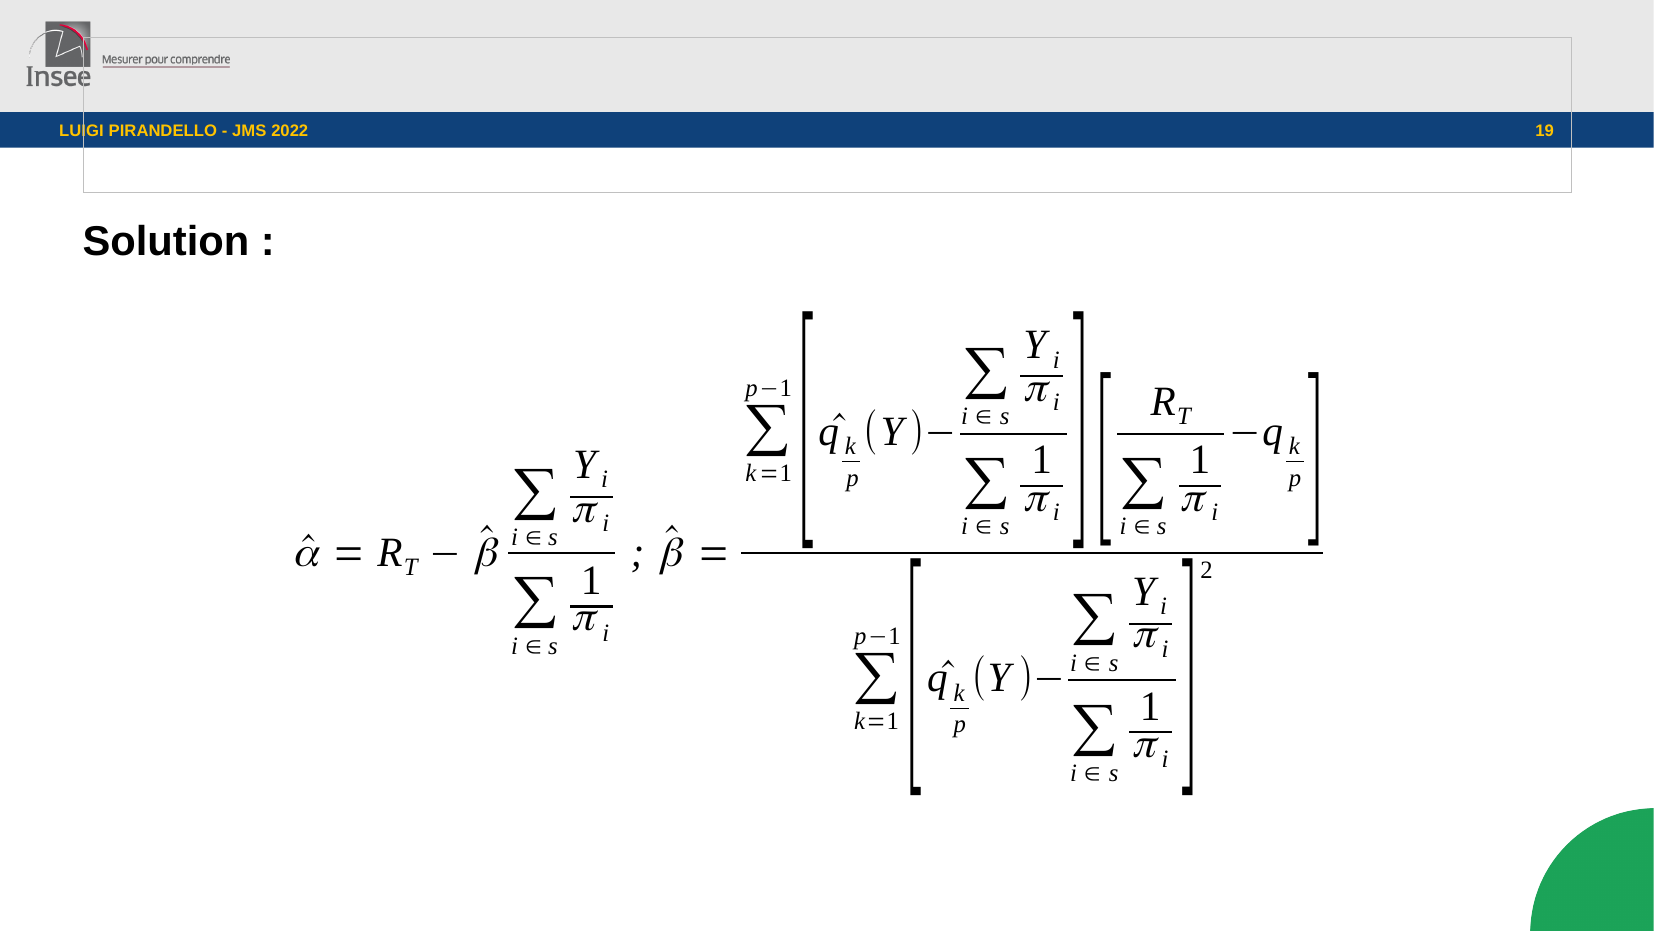

LUIGI PIRANDELLO - JMS 2022
19
Solution :